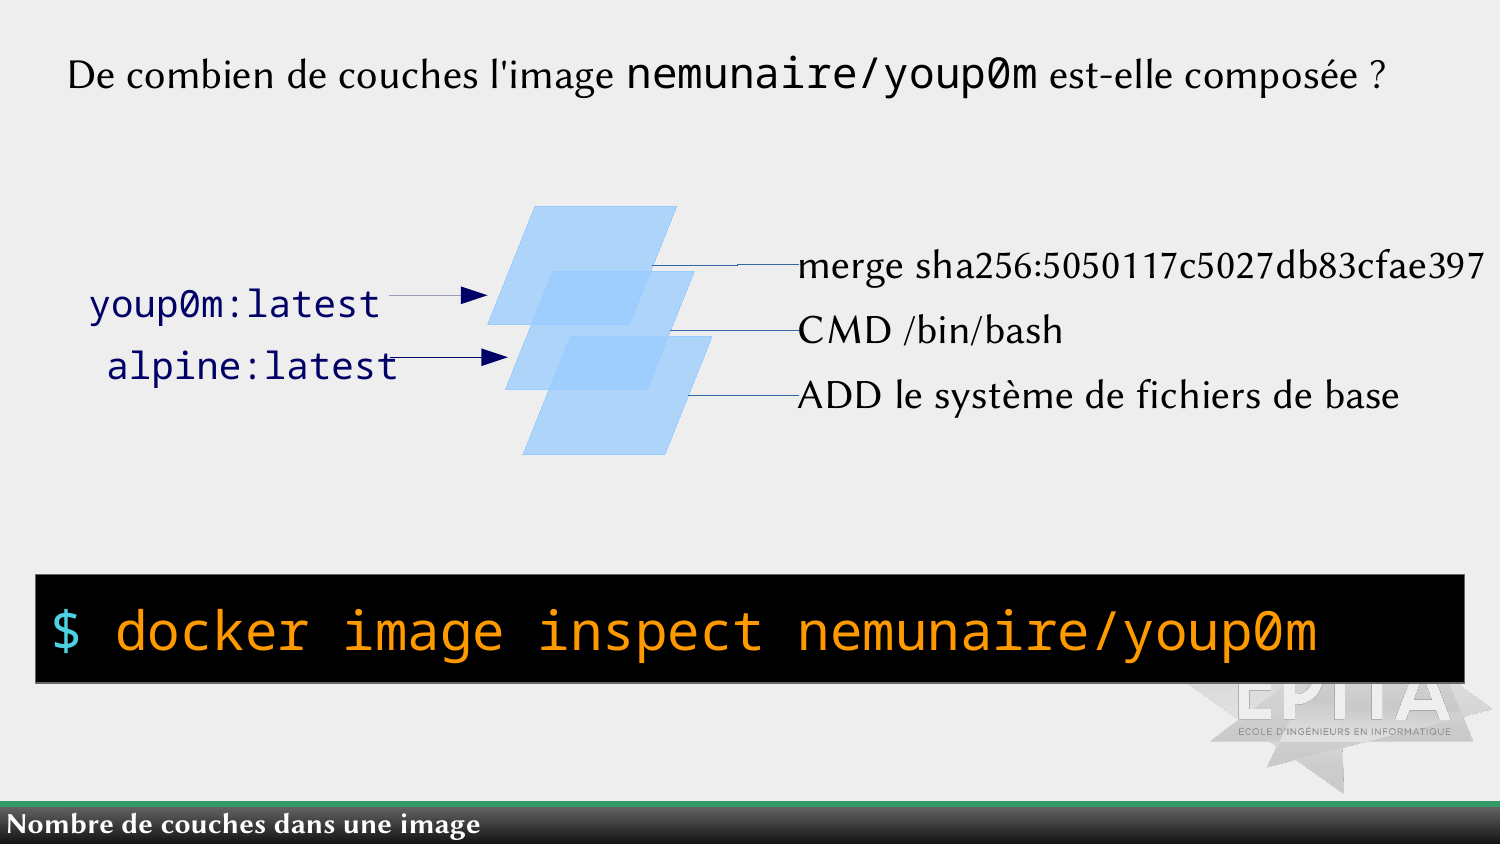

De combien de couches l'image nemunaire/youp0m est-elle composée ?
merge sha256:5050117c5027db83cfae397
youp0m:latest
CMD /bin/bash
alpine:latest
ADD le système de fichiers de base
$ docker image inspect nemunaire/youp0m
# Nombre de couches dans une image